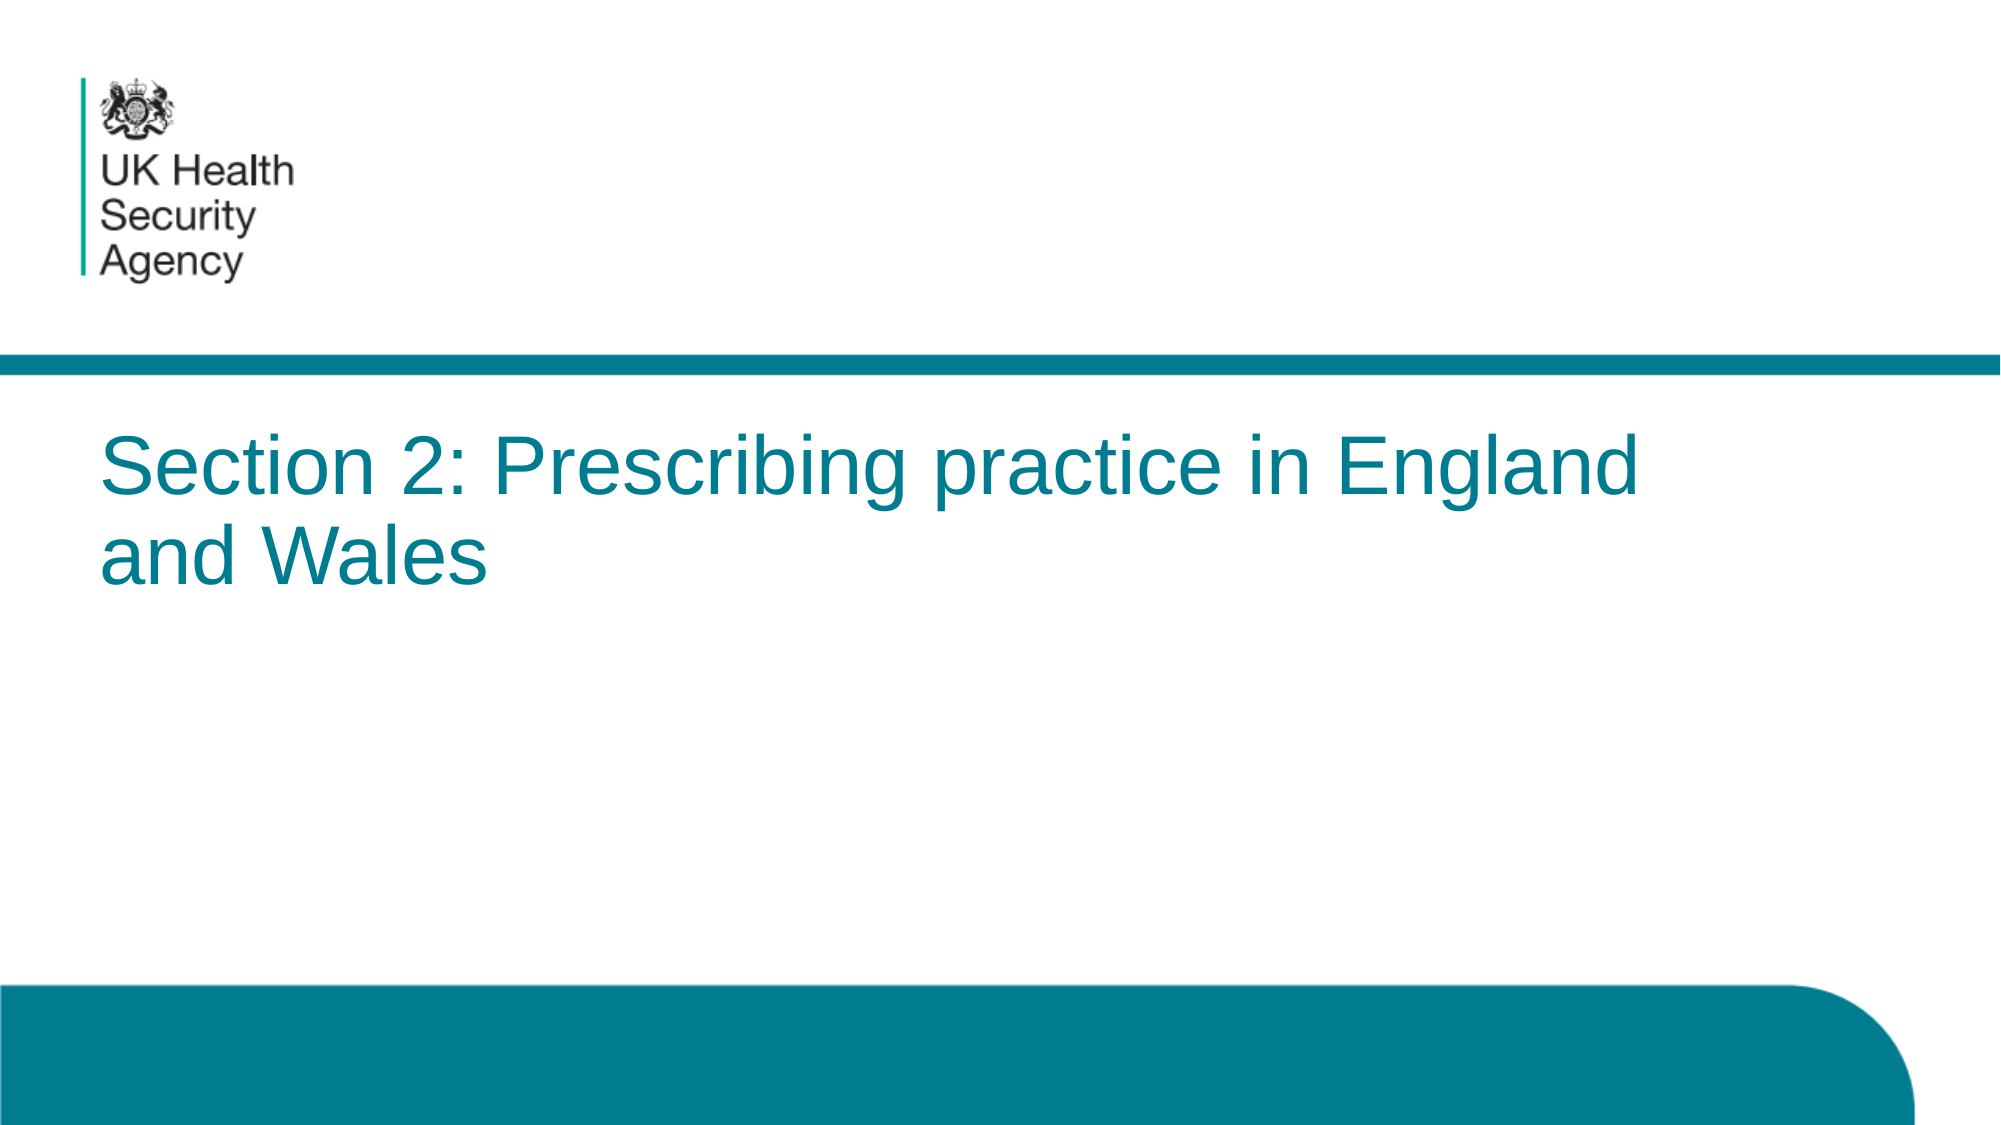

# Section 2: Prescribing practice in England and Wales